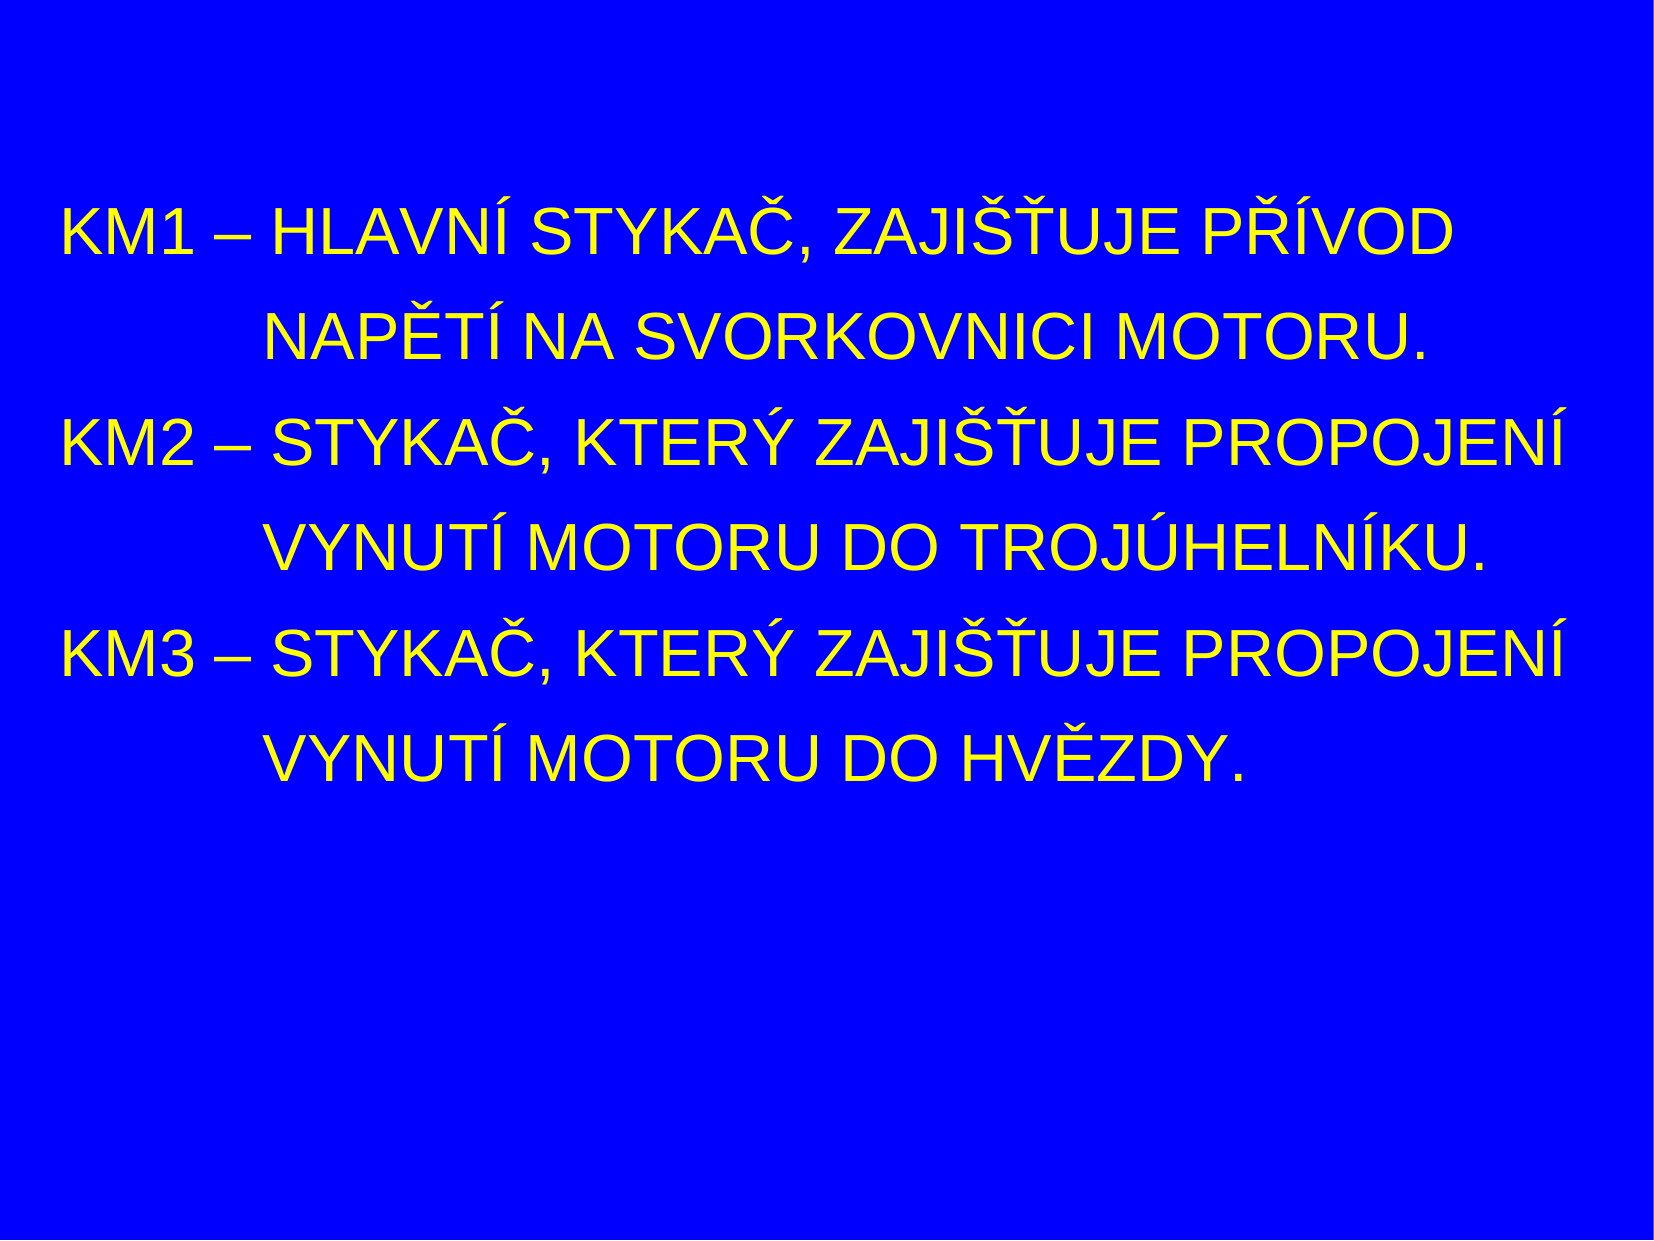

# KM1 – HLAVNÍ STYKAČ, ZAJIŠŤUJE PŘÍVOD
 NAPĚTÍ NA SVORKOVNICI MOTORU.
KM2 – STYKAČ, KTERÝ ZAJIŠŤUJE PROPOJENÍ
 VYNUTÍ MOTORU DO TROJÚHELNÍKU.
KM3 – STYKAČ, KTERÝ ZAJIŠŤUJE PROPOJENÍ
 VYNUTÍ MOTORU DO HVĚZDY.